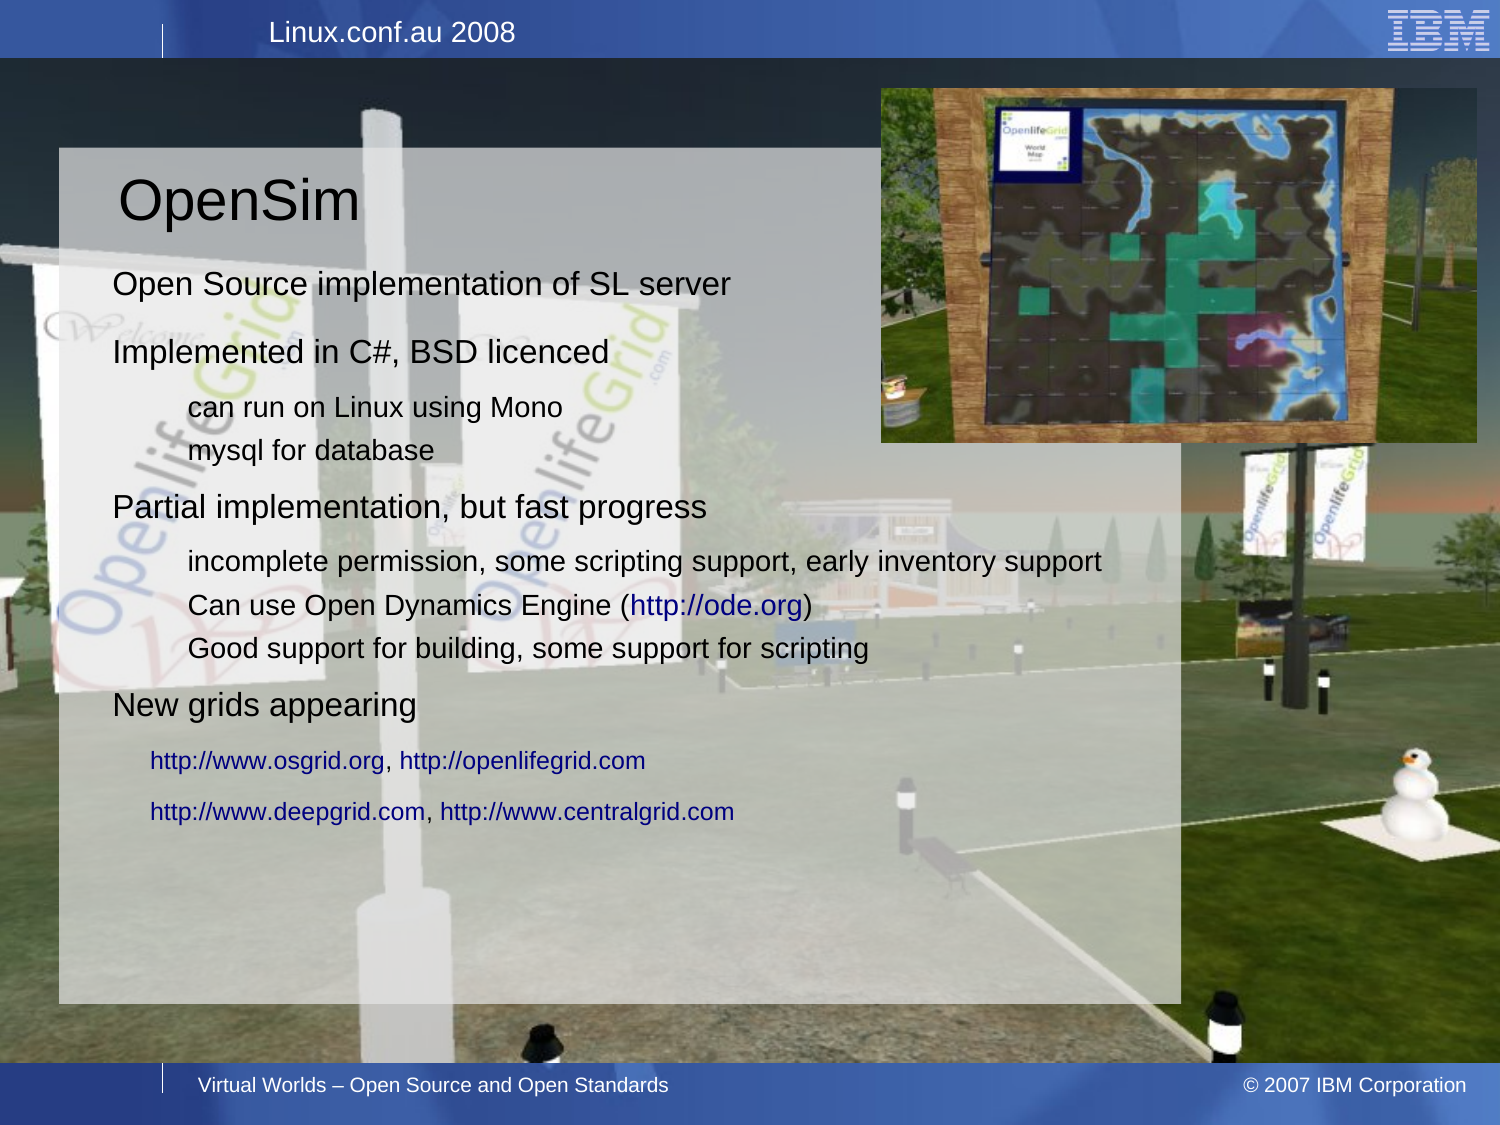

# OpenSim
Open Source implementation of SL server
Implemented in C#, BSD licenced
can run on Linux using Mono
mysql for database
Partial implementation, but fast progress
incomplete permission, some scripting support, early inventory support
Can use Open Dynamics Engine (http://ode.org)
Good support for building, some support for scripting
New grids appearing
http://www.osgrid.org, http://openlifegrid.com
http://www.deepgrid.com, http://www.centralgrid.com
23